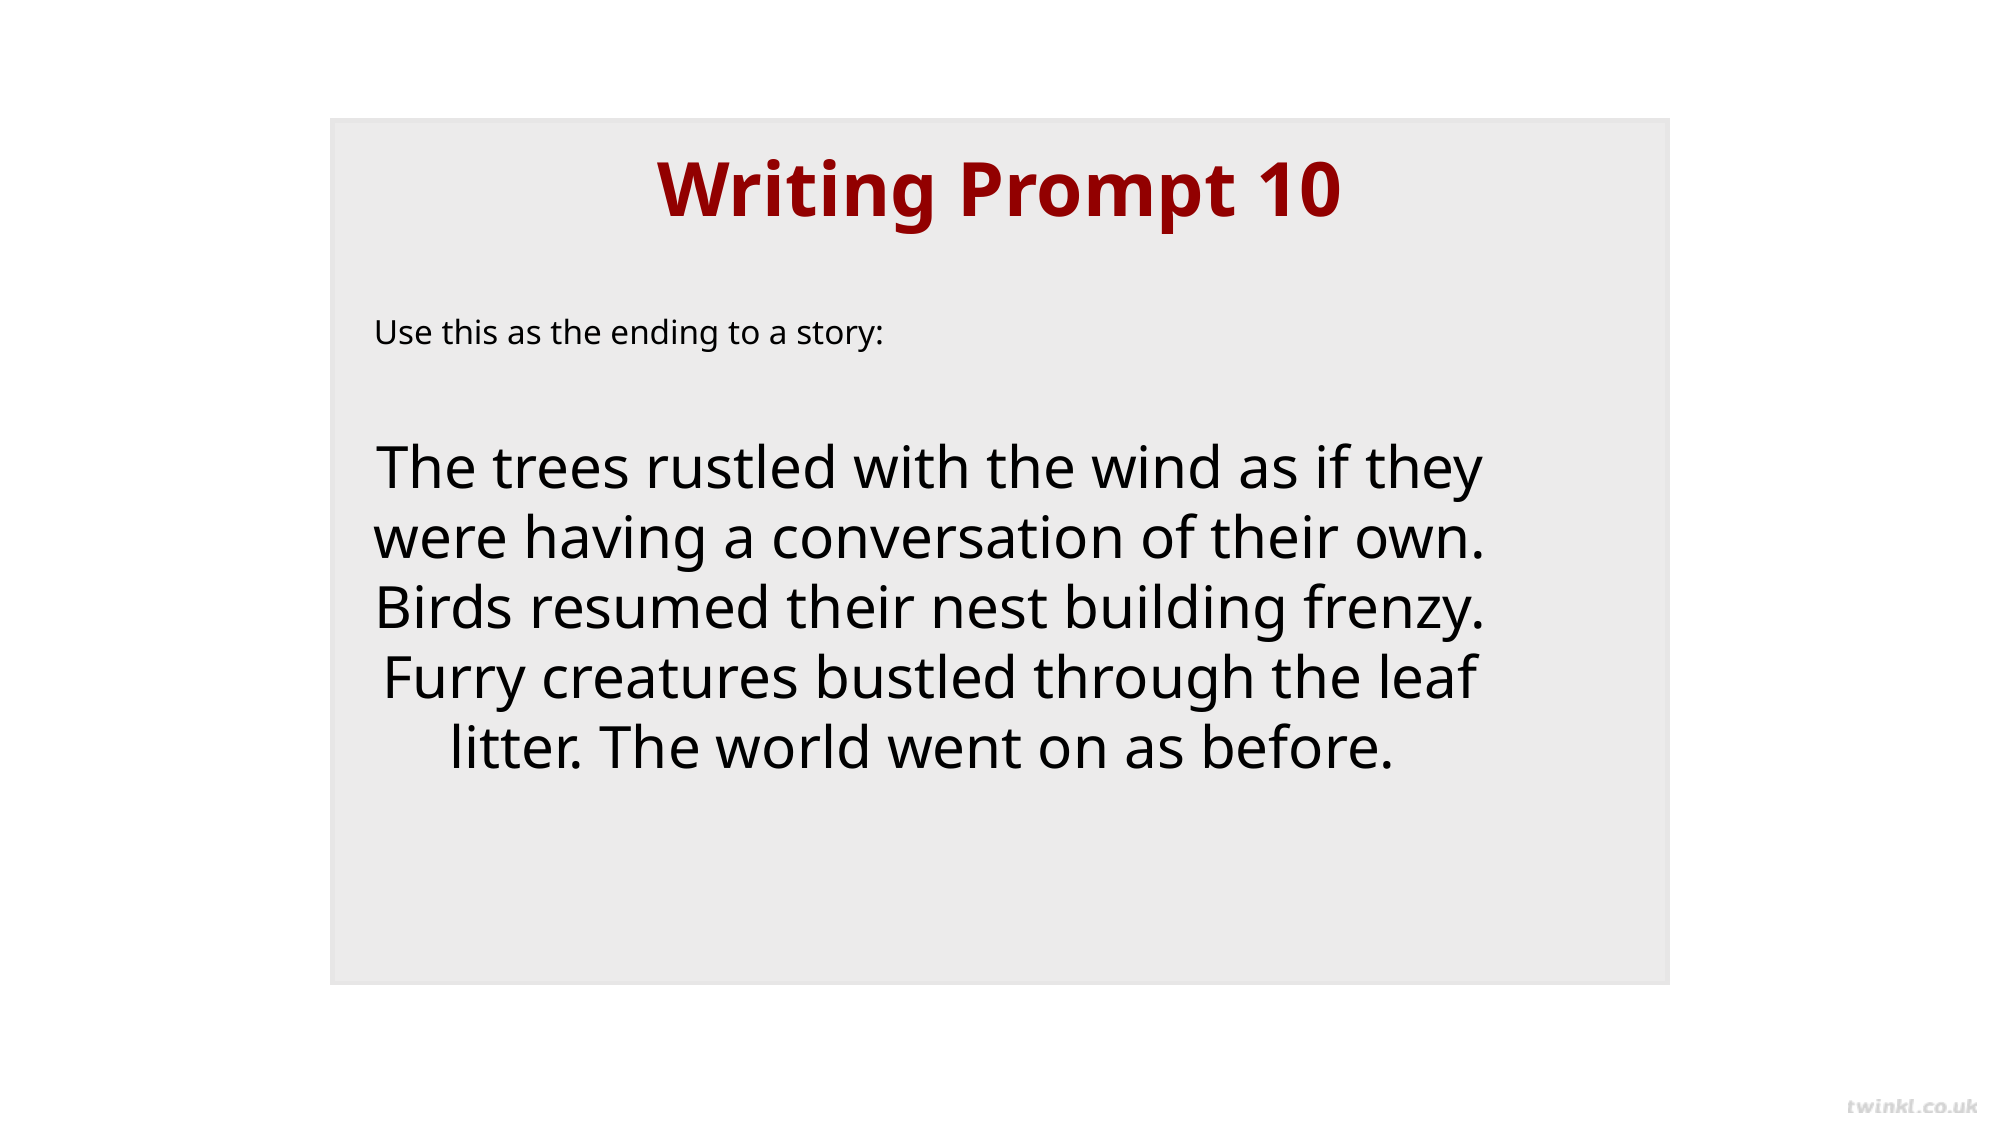

Writing Prompt 10
Use this as the ending to a story:
The trees rustled with the wind as if they
were having a conversation of their own.
Birds resumed their nest building frenzy.
Furry creatures bustled through the leaf
litter. The world went on as before.